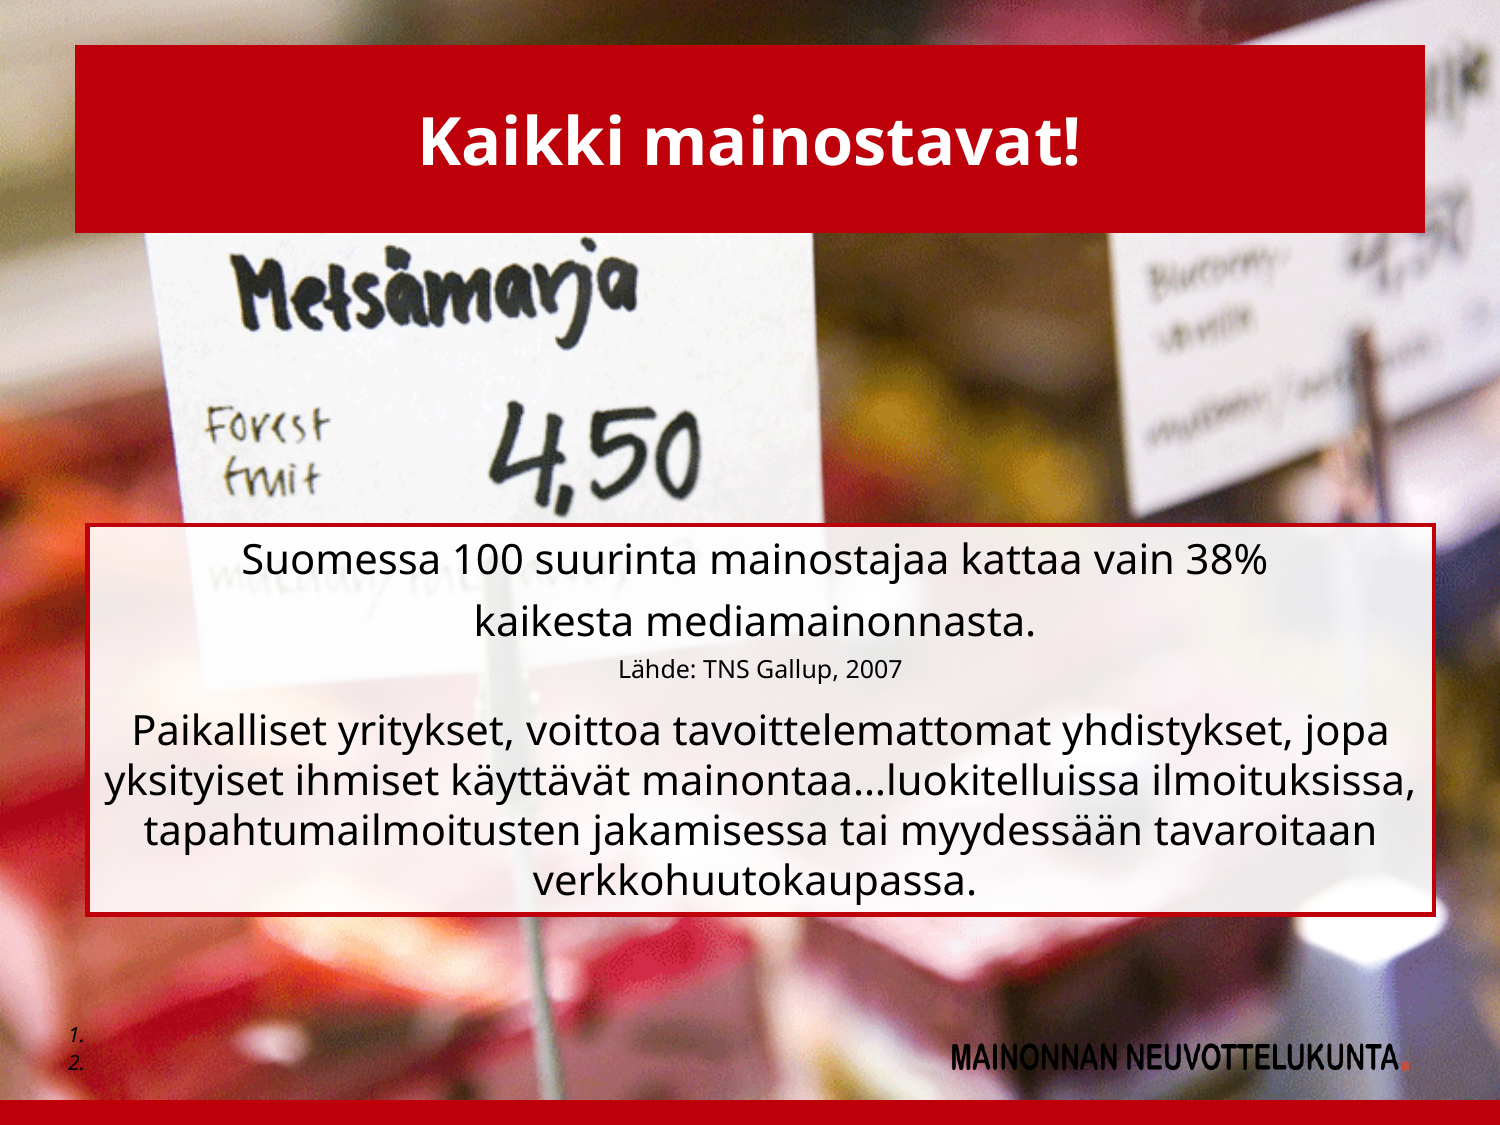

Kaikki mainostavat!
Suomessa 100 suurinta mainostajaa kattaa vain 38%
kaikesta mediamainonnasta.
Lähde: TNS Gallup, 2007
Paikalliset yritykset, voittoa tavoittelemattomat yhdistykset, jopa yksityiset ihmiset käyttävät mainontaa…luokitelluissa ilmoituksissa, tapahtumailmoitusten jakamisessa tai myydessään tavaroitaan verkkohuutokaupassa.